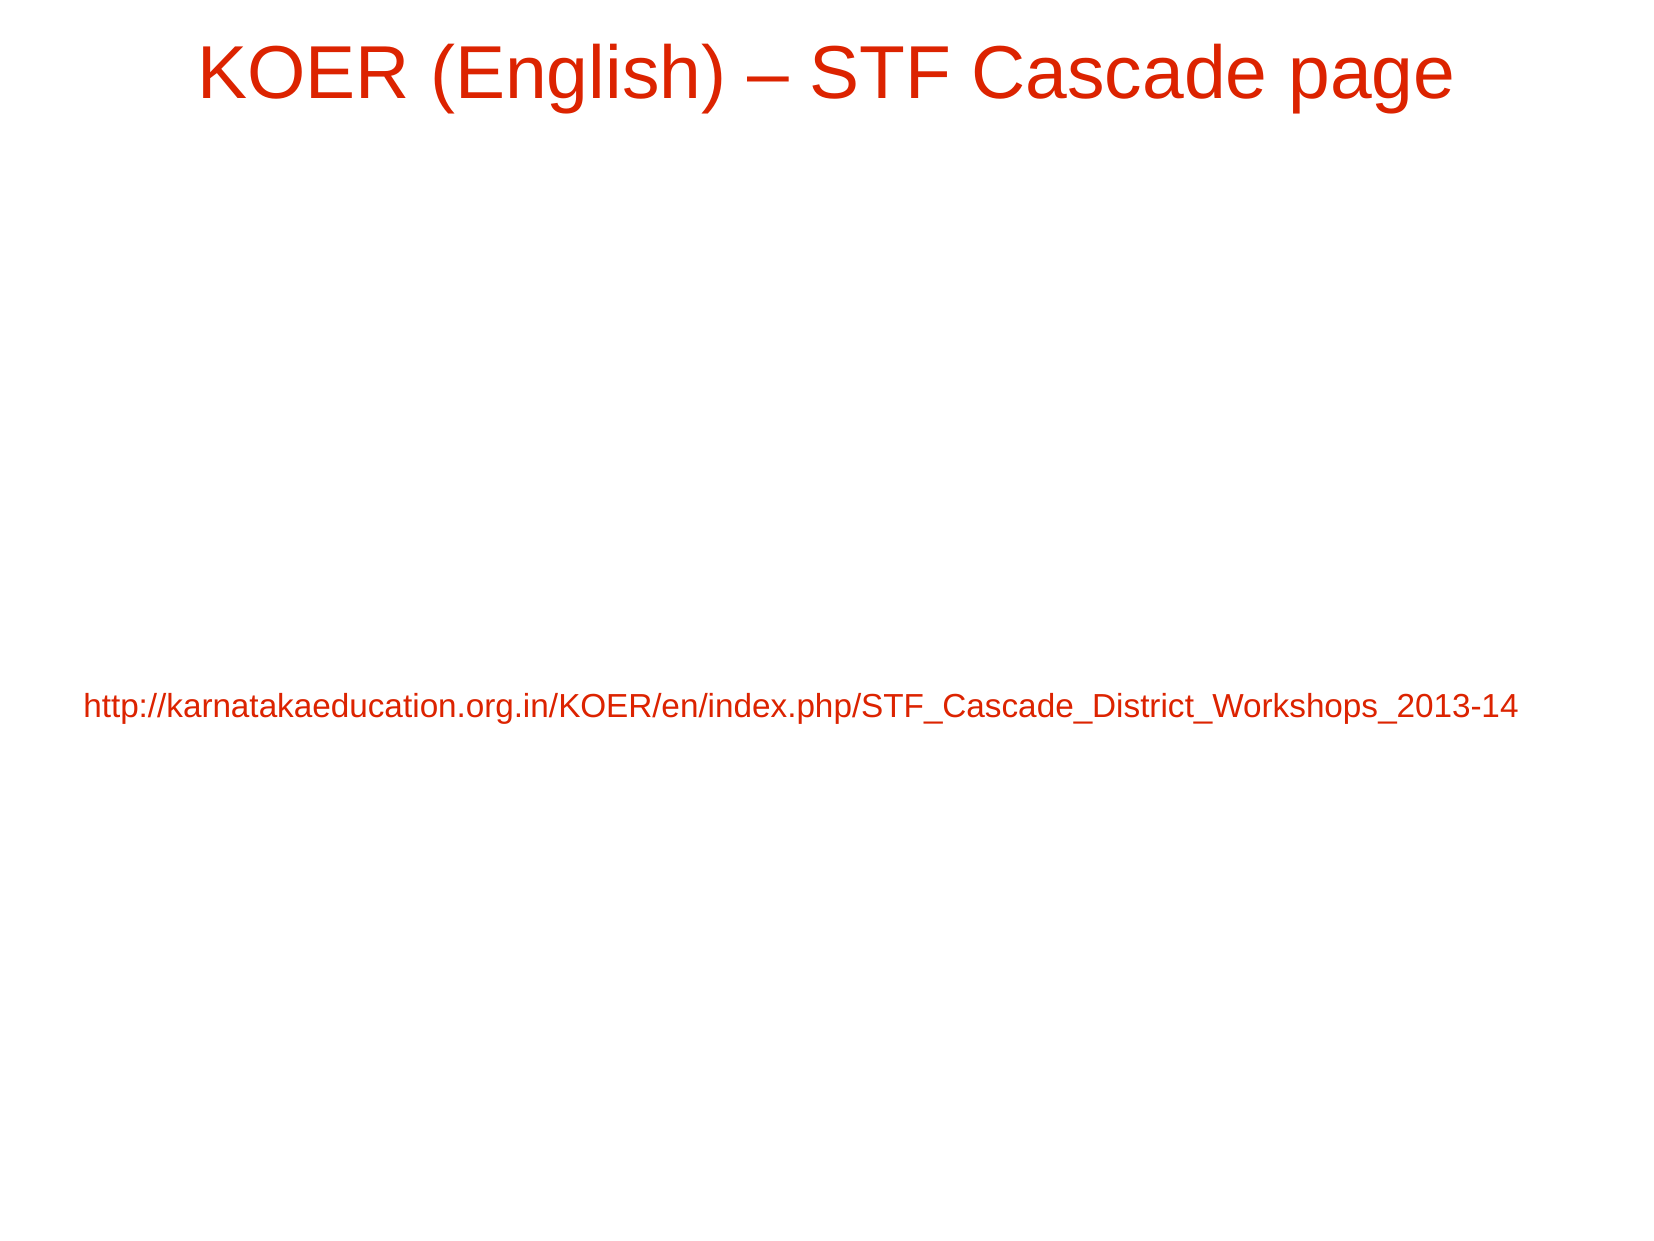

# KOER (English) – STF Cascade page
http://karnatakaeducation.org.in/KOER/en/index.php/STF_Cascade_District_Workshops_2013-14